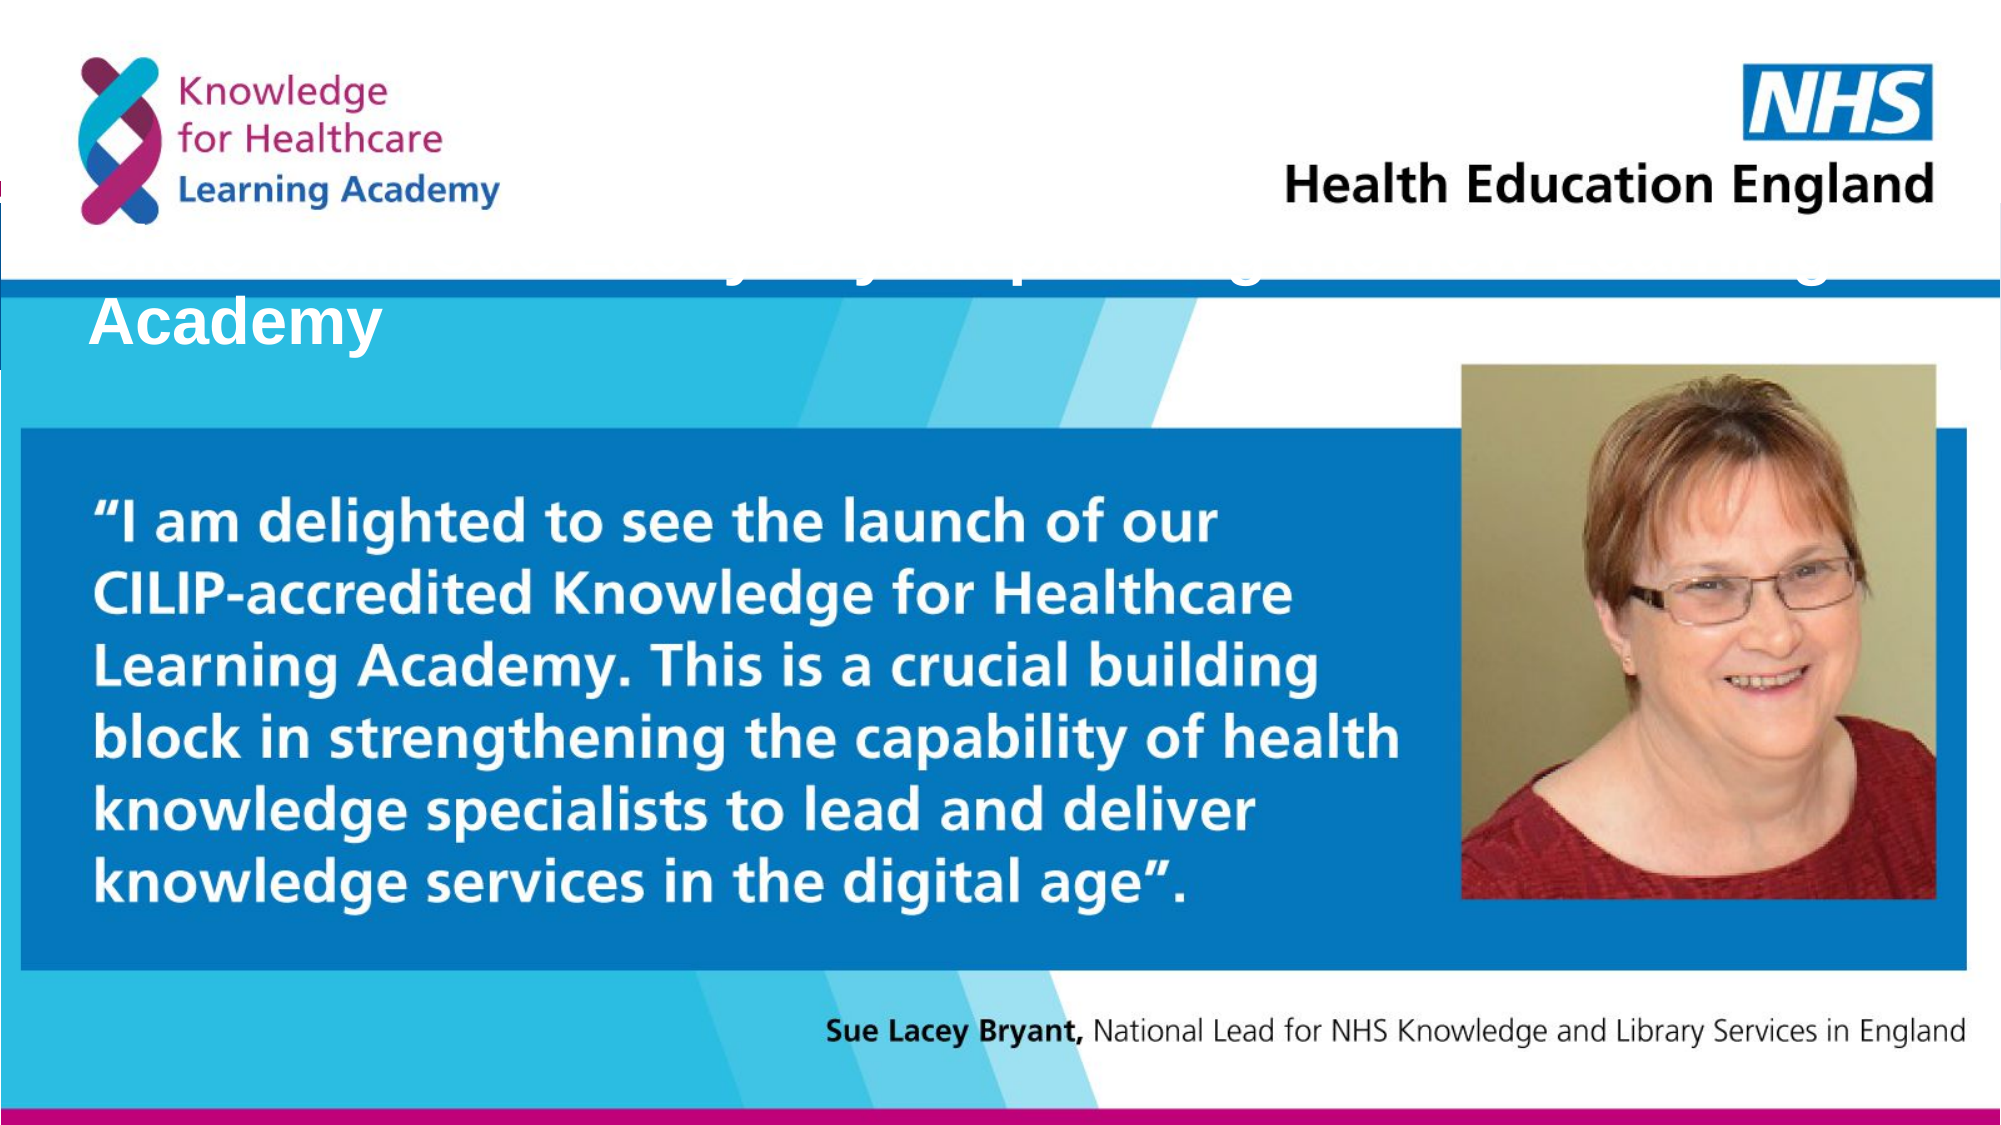

# Slide from Sue Lacey Bryant praising the new Learning Academy